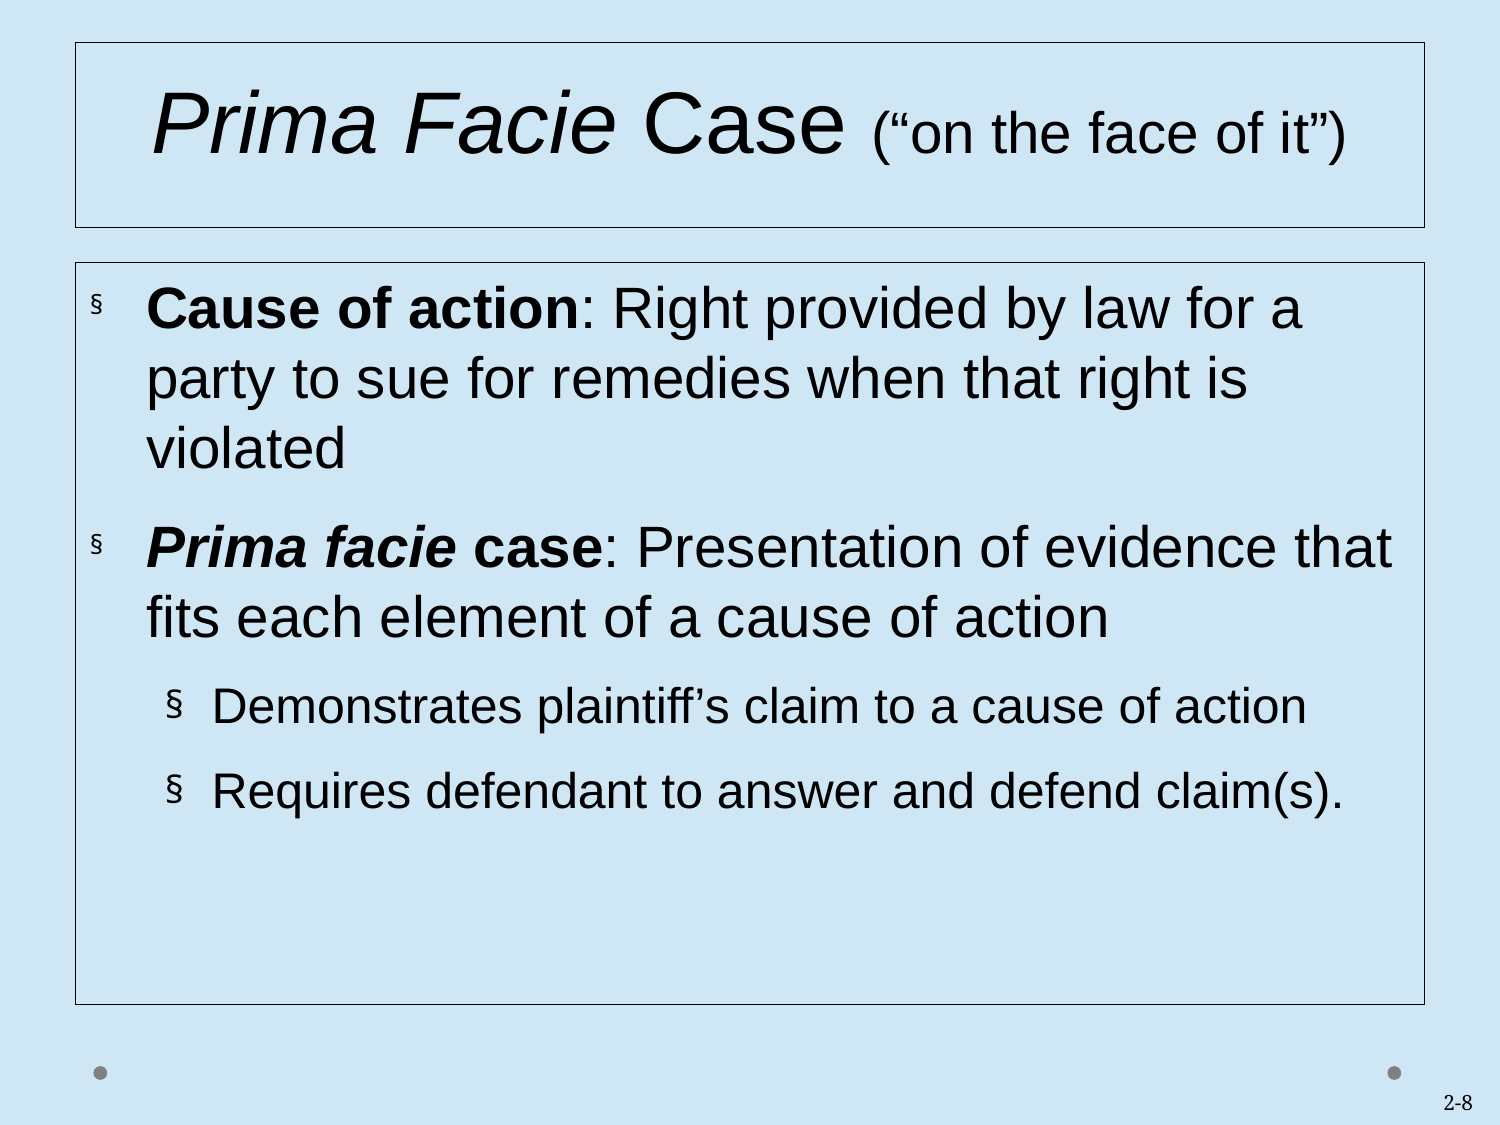

# Prima Facie Case (“on the face of it”)
Cause of action: Right provided by law for a party to sue for remedies when that right is violated
Prima facie case: Presentation of evidence that fits each element of a cause of action
Demonstrates plaintiff’s claim to a cause of action
Requires defendant to answer and defend claim(s).